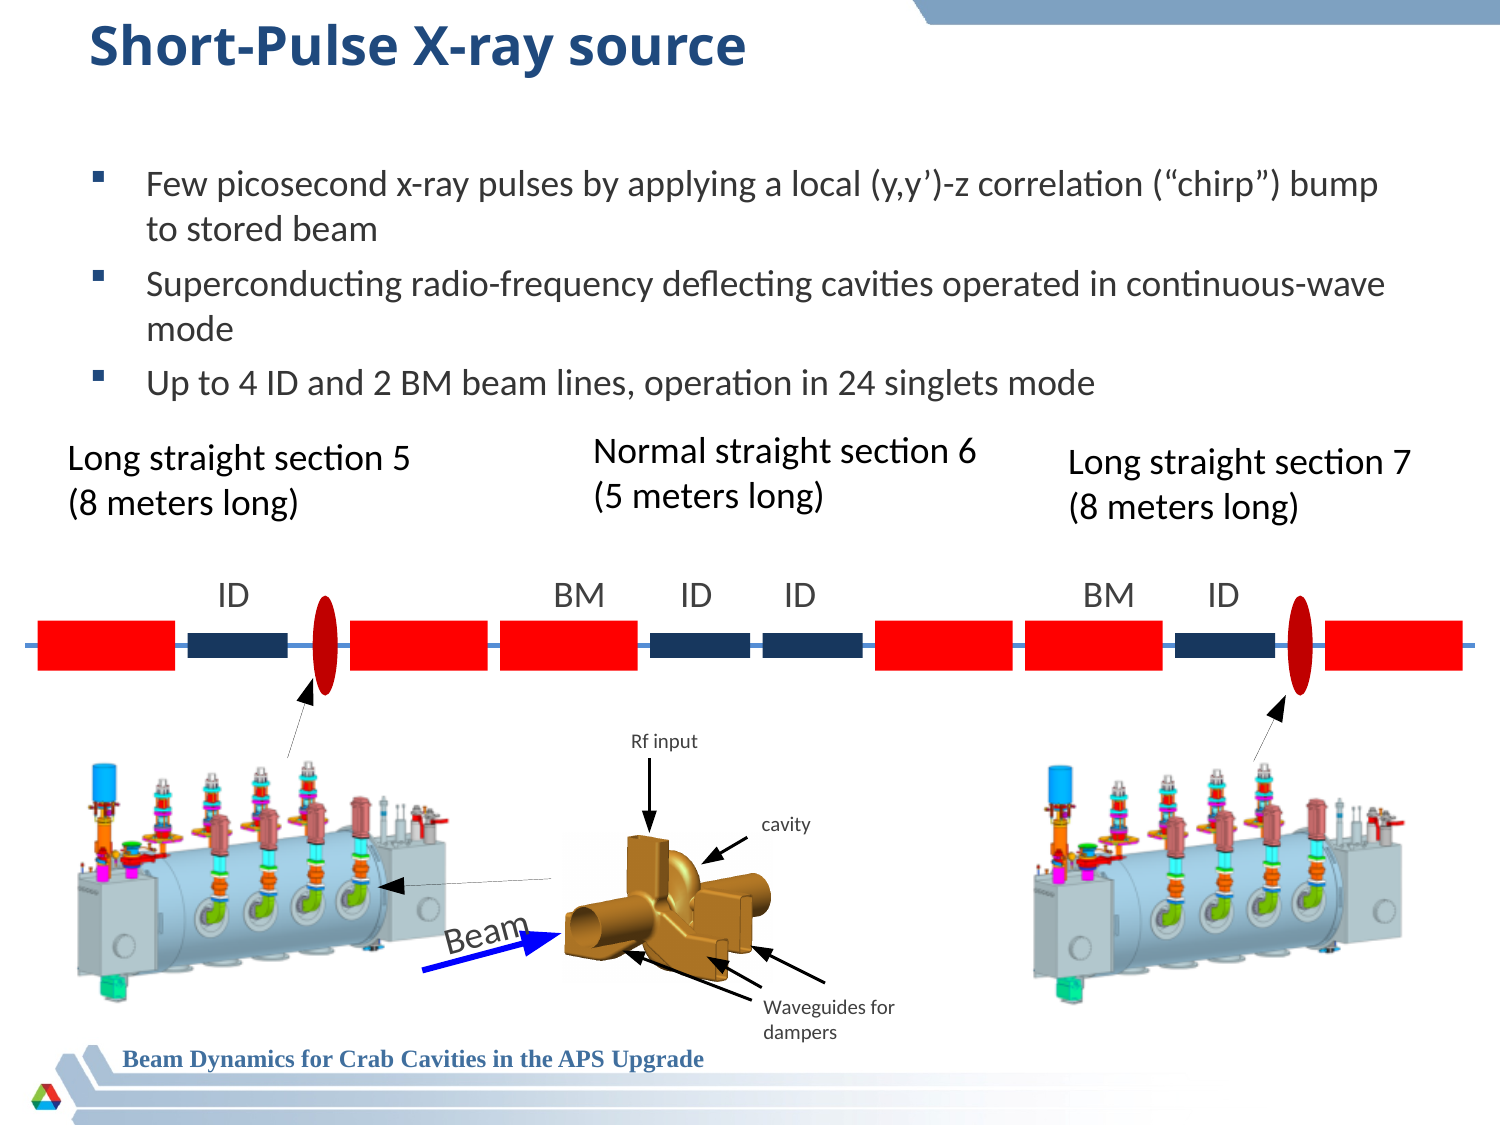

# Short-Pulse X-ray source
Few picosecond x-ray pulses by applying a local (y,y’)-z correlation (“chirp”) bump to stored beam
Superconducting radio-frequency deflecting cavities operated in continuous-wave mode
Up to 4 ID and 2 BM beam lines, operation in 24 singlets mode
Normal straight section 6
(5 meters long)
Long straight section 5
(8 meters long)
Long straight section 7
(8 meters long)
ID
ID
ID
ID
BM
BM
Rf input
cavity
Beam
Waveguides for
dampers